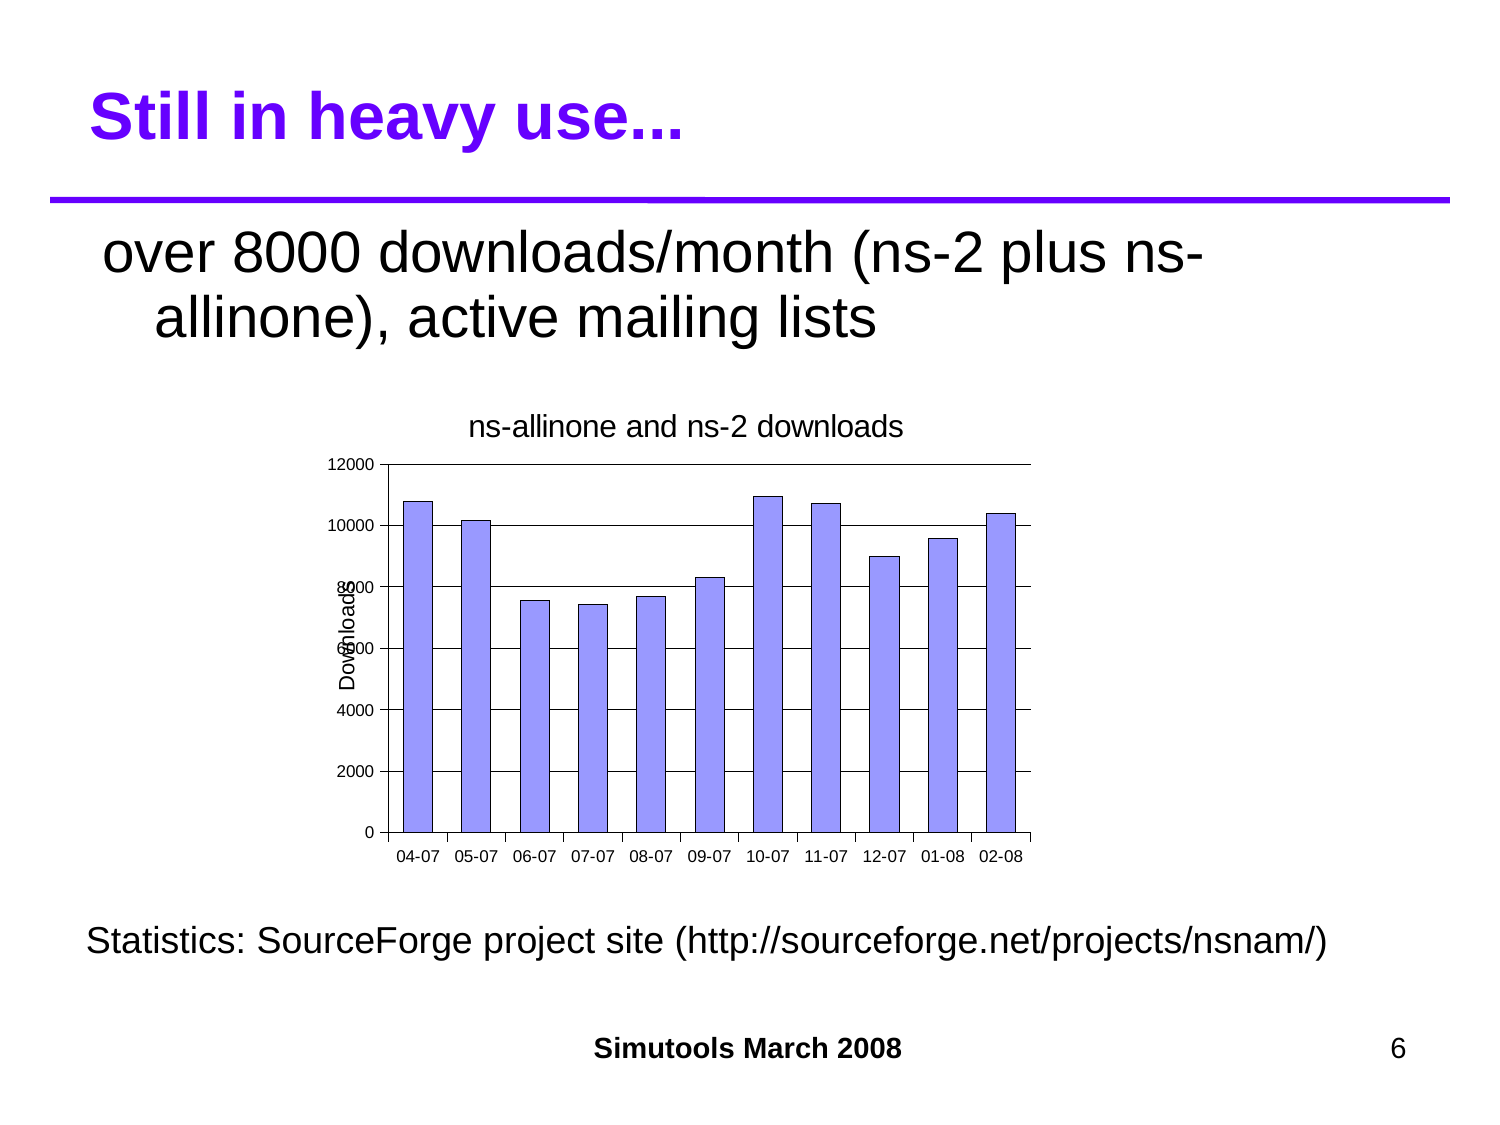

# Still in heavy use...
over 8000 downloads/month (ns-2 plus ns-allinone), active mailing lists
### Chart: ns-allinone and ns-2 downloads
| Category | Column K |
|---|---|
| 04-07 | 10791.0 |
| 05-07 | 10177.0 |
| 06-07 | 7573.0 |
| 07-07 | 7416.0 |
| 08-07 | 7675.0 |
| 09-07 | 8309.0 |
| 10-07 | 10943.0 |
| 11-07 | 10727.0 |
| 12-07 | 8986.0 |
| 01-08 | 9568.0 |
| 02-08 | 10376.0 |Statistics: SourceForge project site (http://sourceforge.net/projects/nsnam/)
6